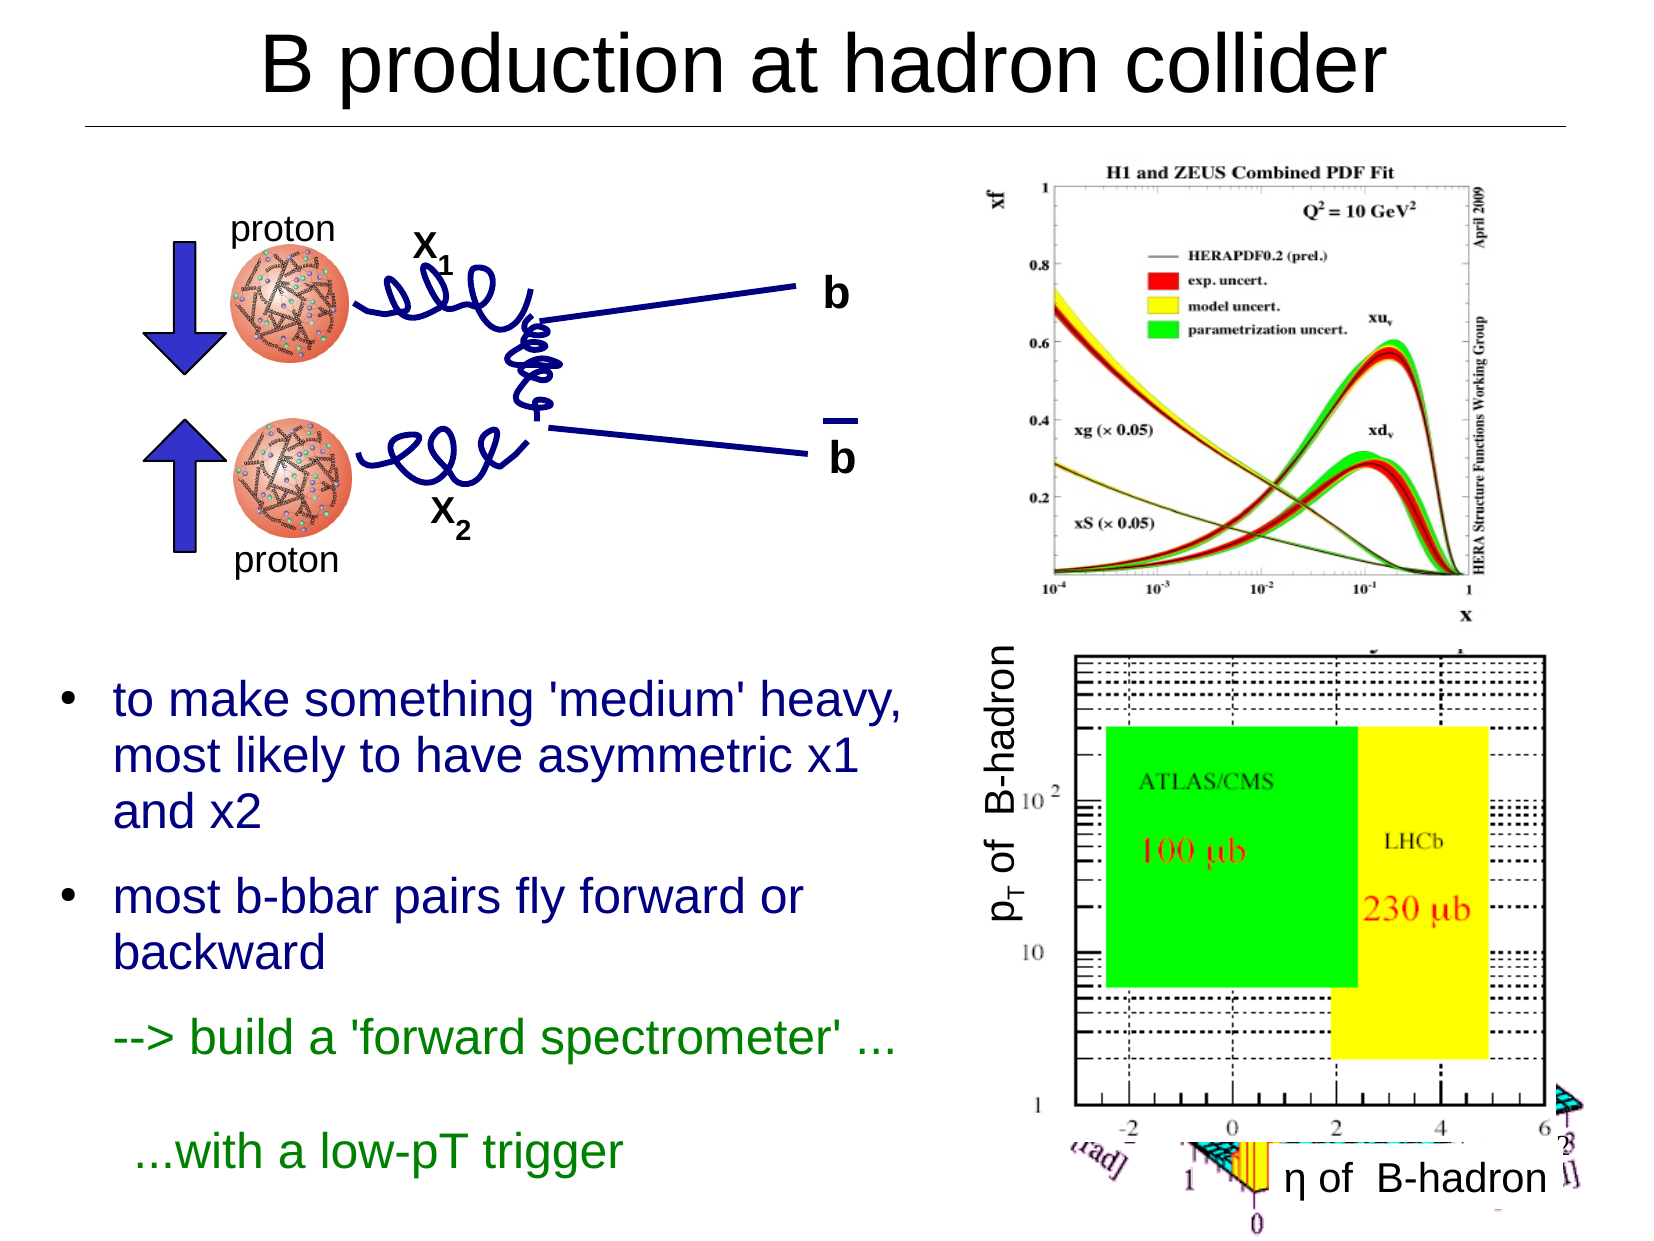

# B production at hadron collider
proton
X1
b
b
X2
proton
pT of B-hadron
η of B-hadron
...with a low-pT trigger
b
b
polar angle of
b quark pairs
b
b
to make something 'medium' heavy,
most likely to have asymmetric x1 and x2
most b-bbar pairs fly forward or backward
--> build a 'forward spectrometer' ...
2